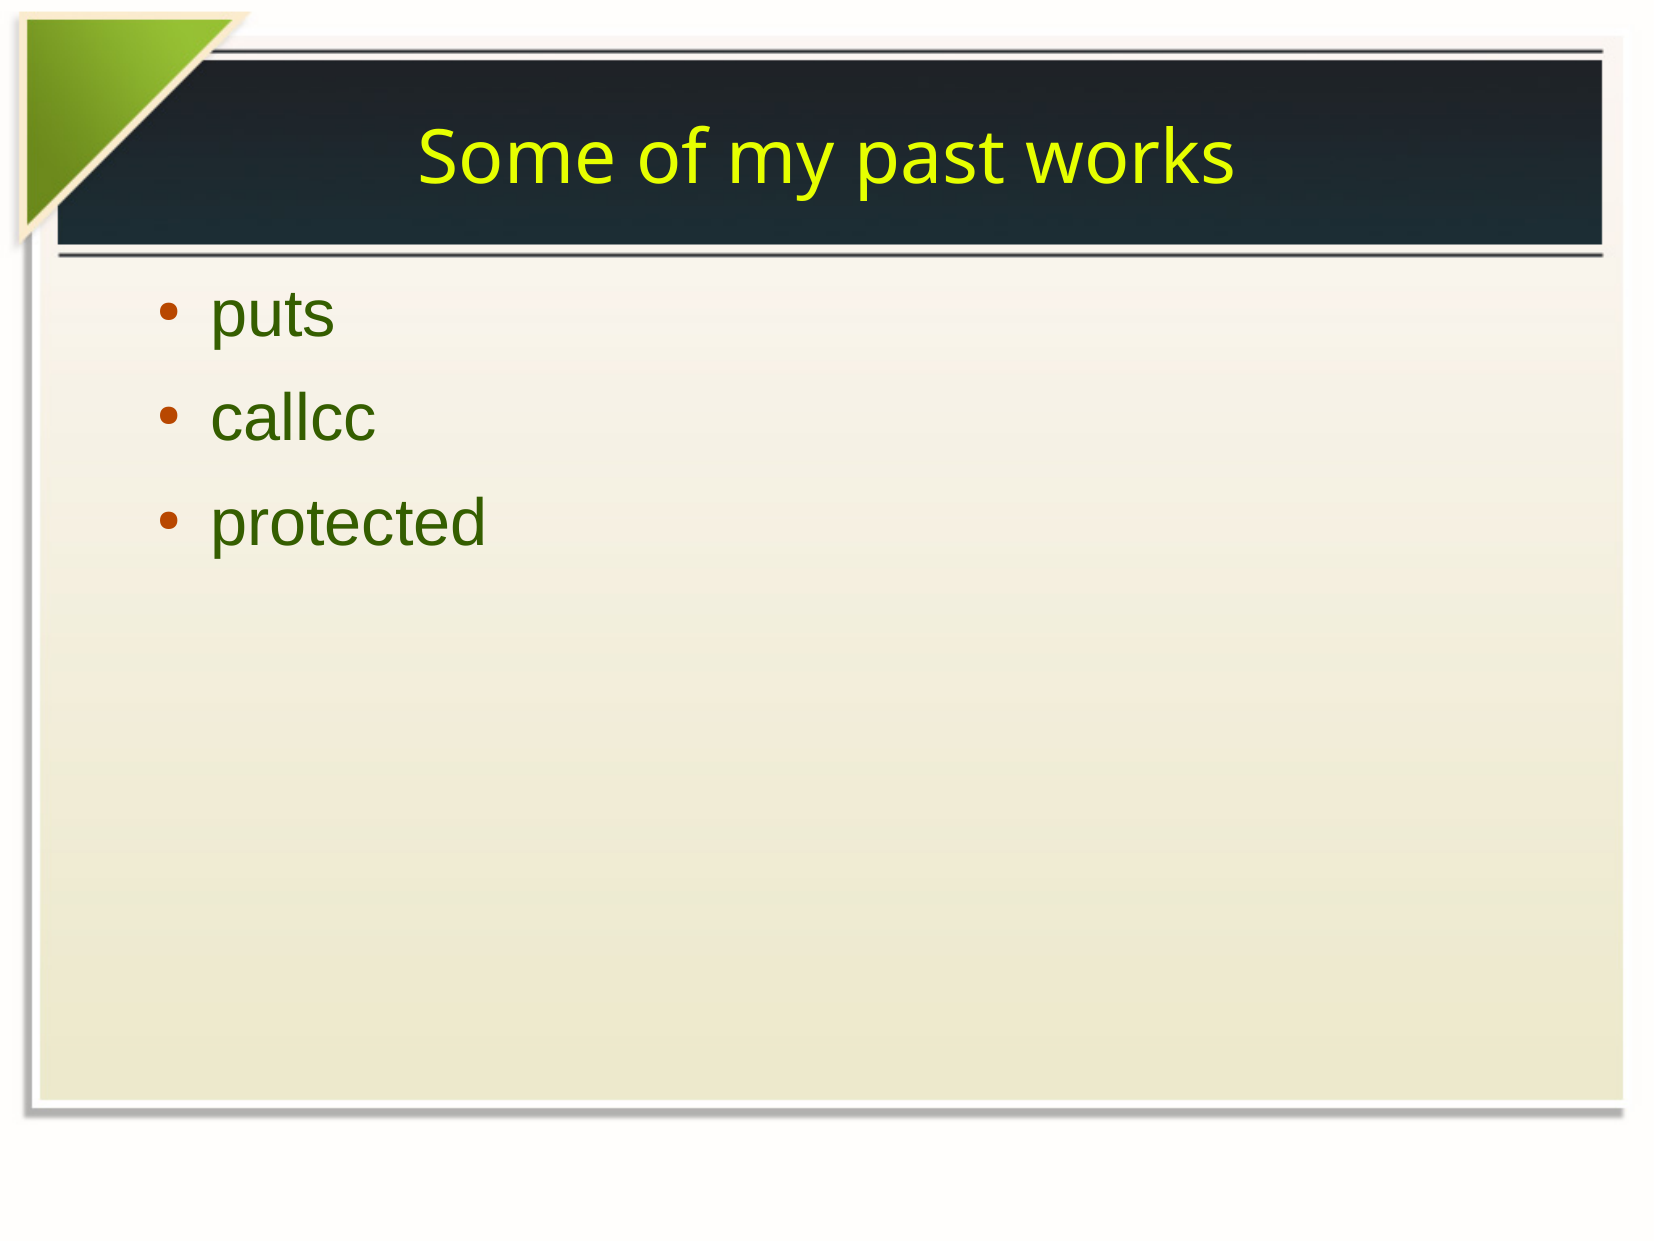

# Some of my past works
puts
callcc
protected